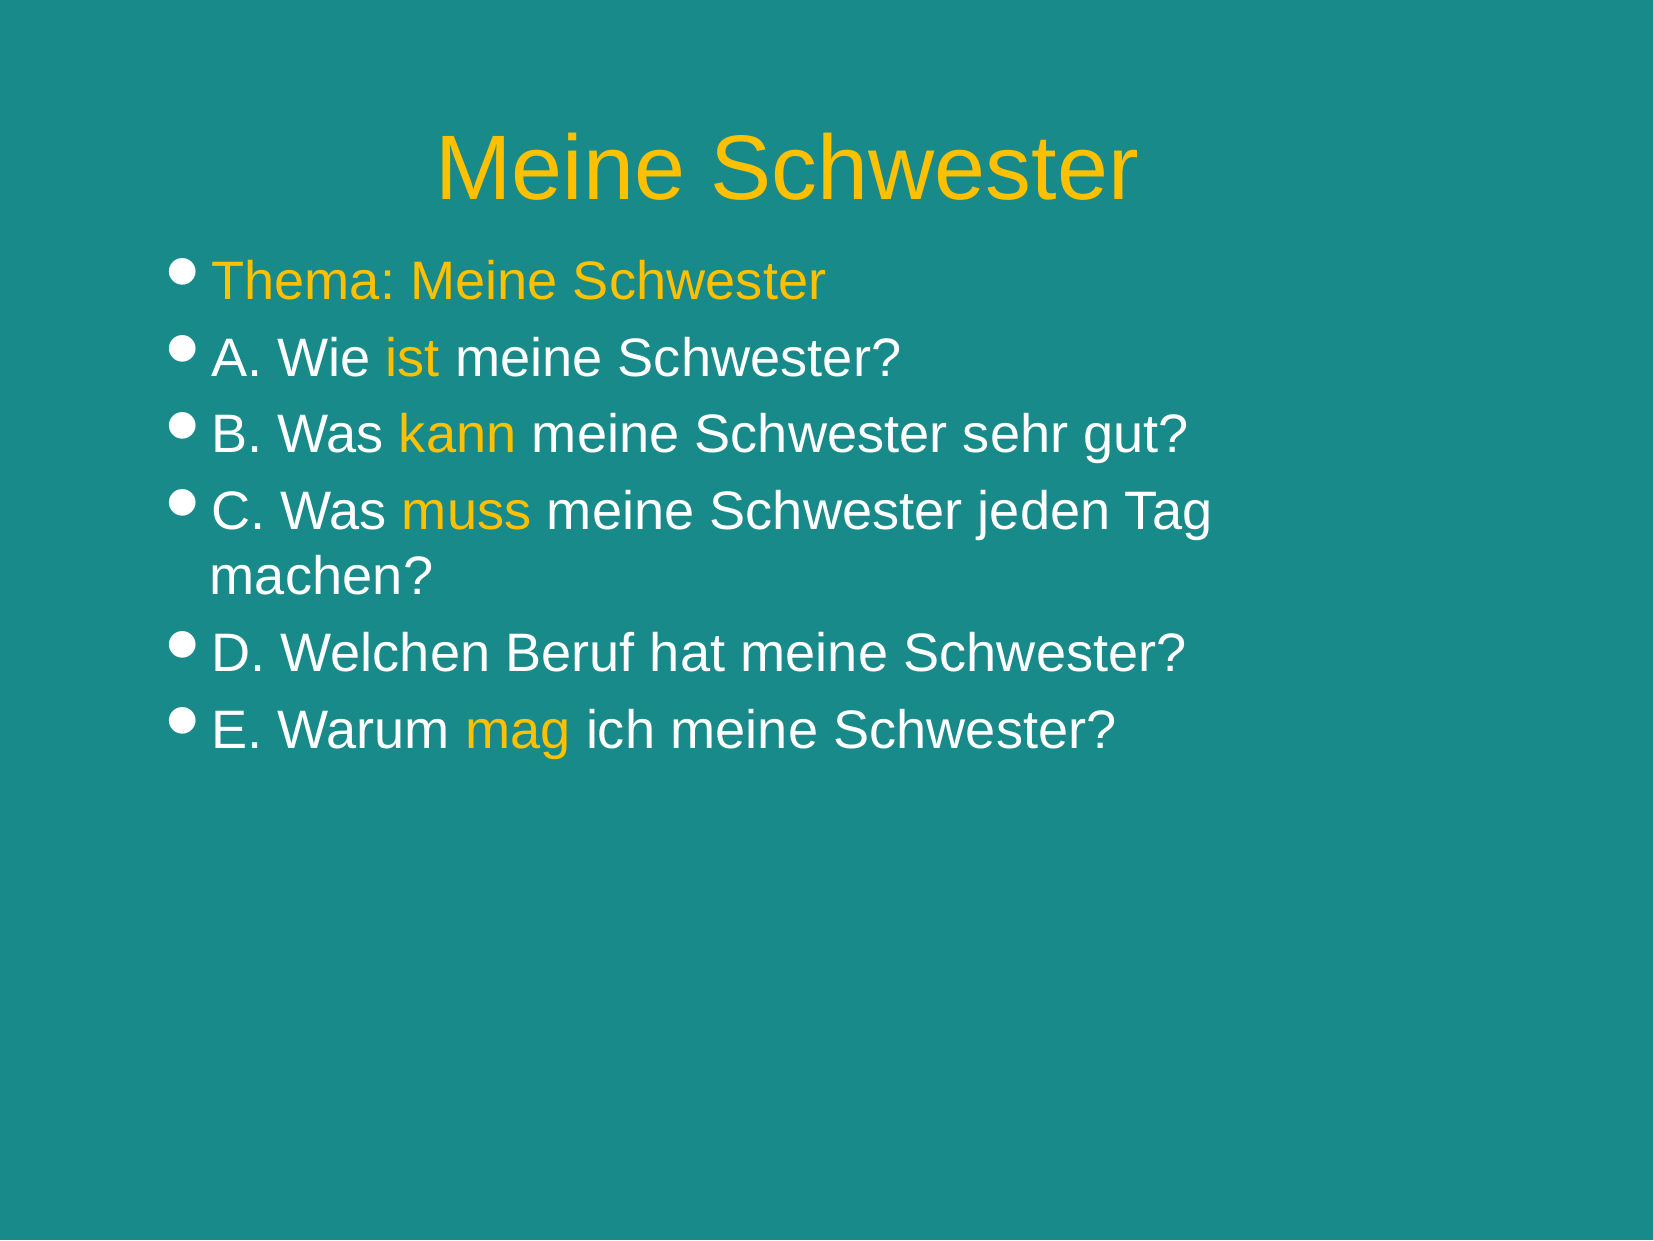

# Meine Schwester
Thema: Meine Schwester
A. Wie ist meine Schwester?
B. Was kann meine Schwester sehr gut?
C. Was muss meine Schwester jeden Tag machen?
D. Welchen Beruf hat meine Schwester?
E. Warum mag ich meine Schwester?